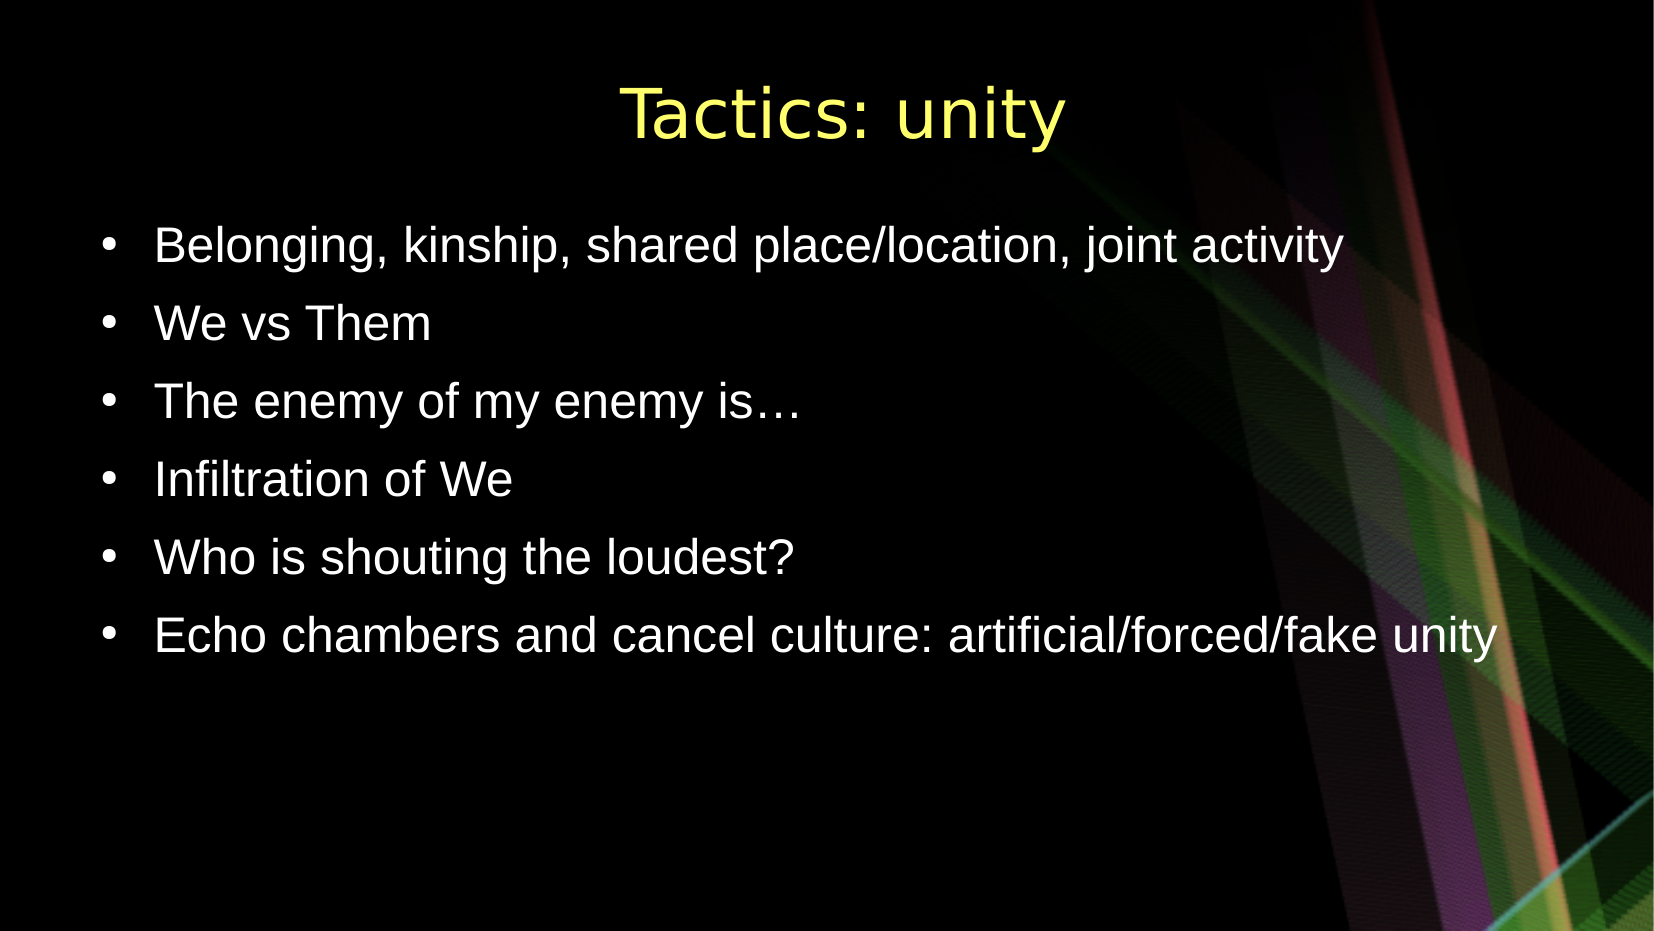

# Tactics: unity
Belonging, kinship, shared place/location, joint activity
We vs Them
The enemy of my enemy is…
Infiltration of We
Who is shouting the loudest?
Echo chambers and cancel culture: artificial/forced/fake unity